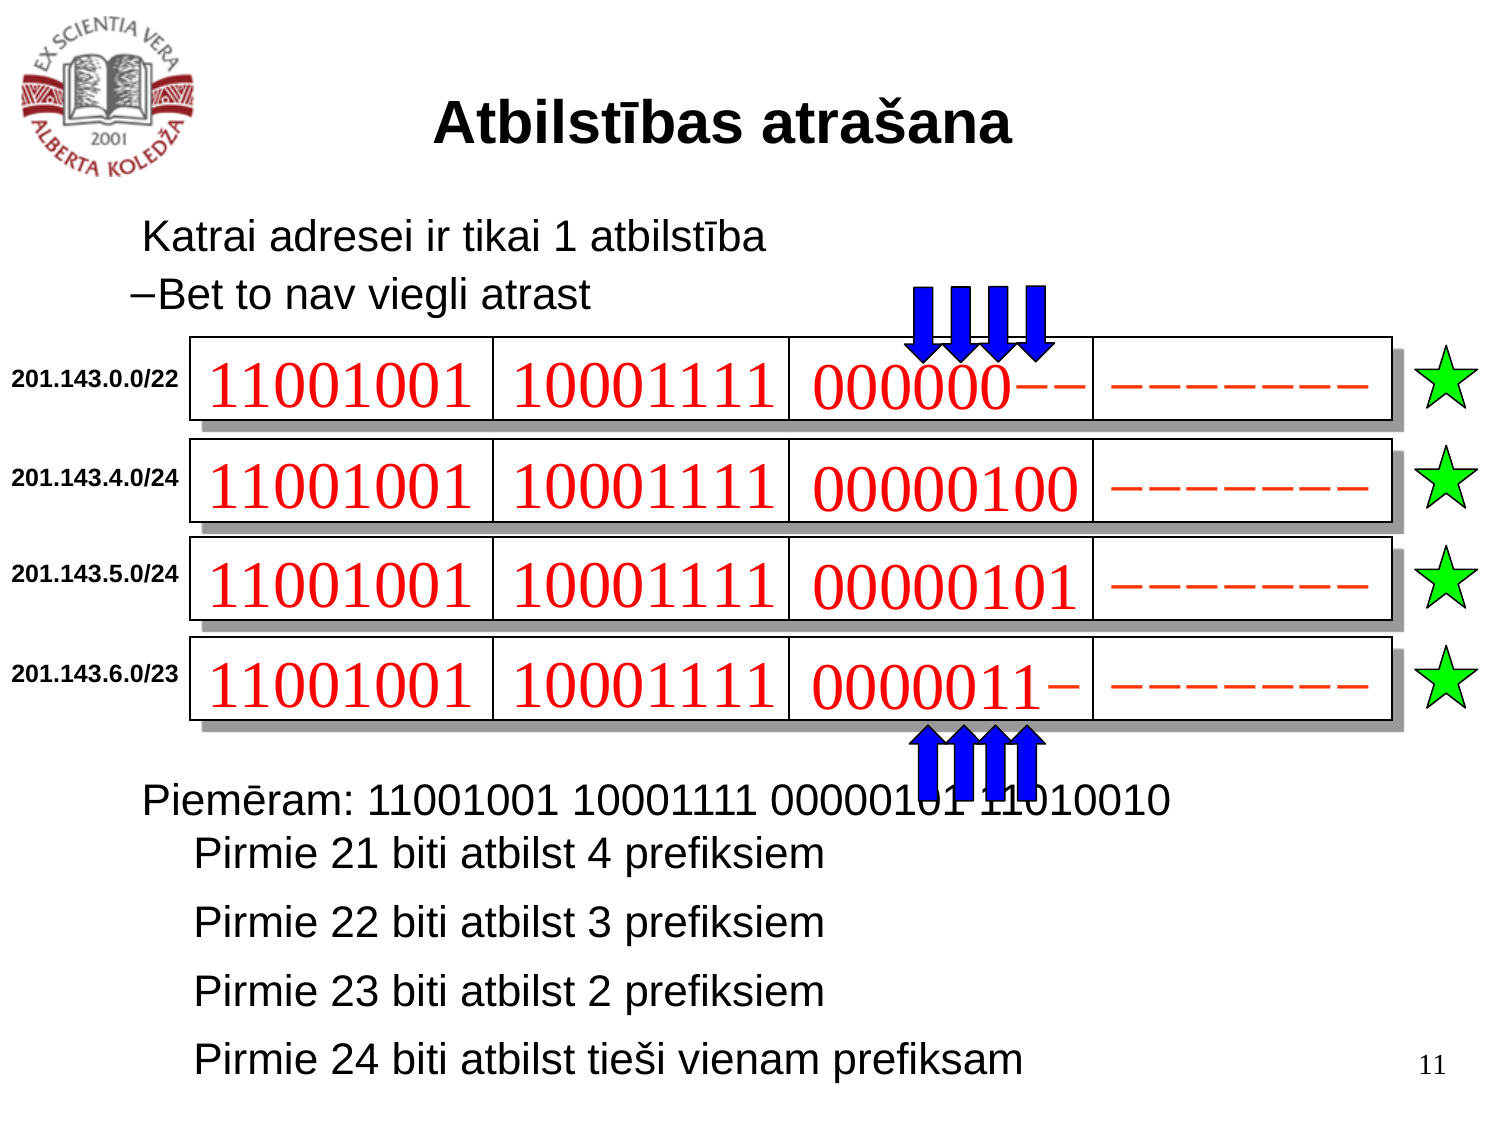

# Atbilstības atrašana
Katrai adresei ir tikai 1 atbilstība
Bet to nav viegli atrast
Piemēram: 11001001 10001111 00000101 11010010
Pirmie 21 biti atbilst 4 prefiksiem
Pirmie 22 biti atbilst 3 prefiksiem
Pirmie 23 biti atbilst 2 prefiksiem
Pirmie 24 biti atbilst tieši vienam prefiksam
11001001
10001111
000000−−
−−−−−−−
201.143.0.0/22
11001001
10001111
00000100
−−−−−−−
201.143.4.0/24
11001001
10001111
00000101
−−−−−−−
201.143.5.0/24
11001001
10001111
0000011−
−−−−−−−
201.143.6.0/23